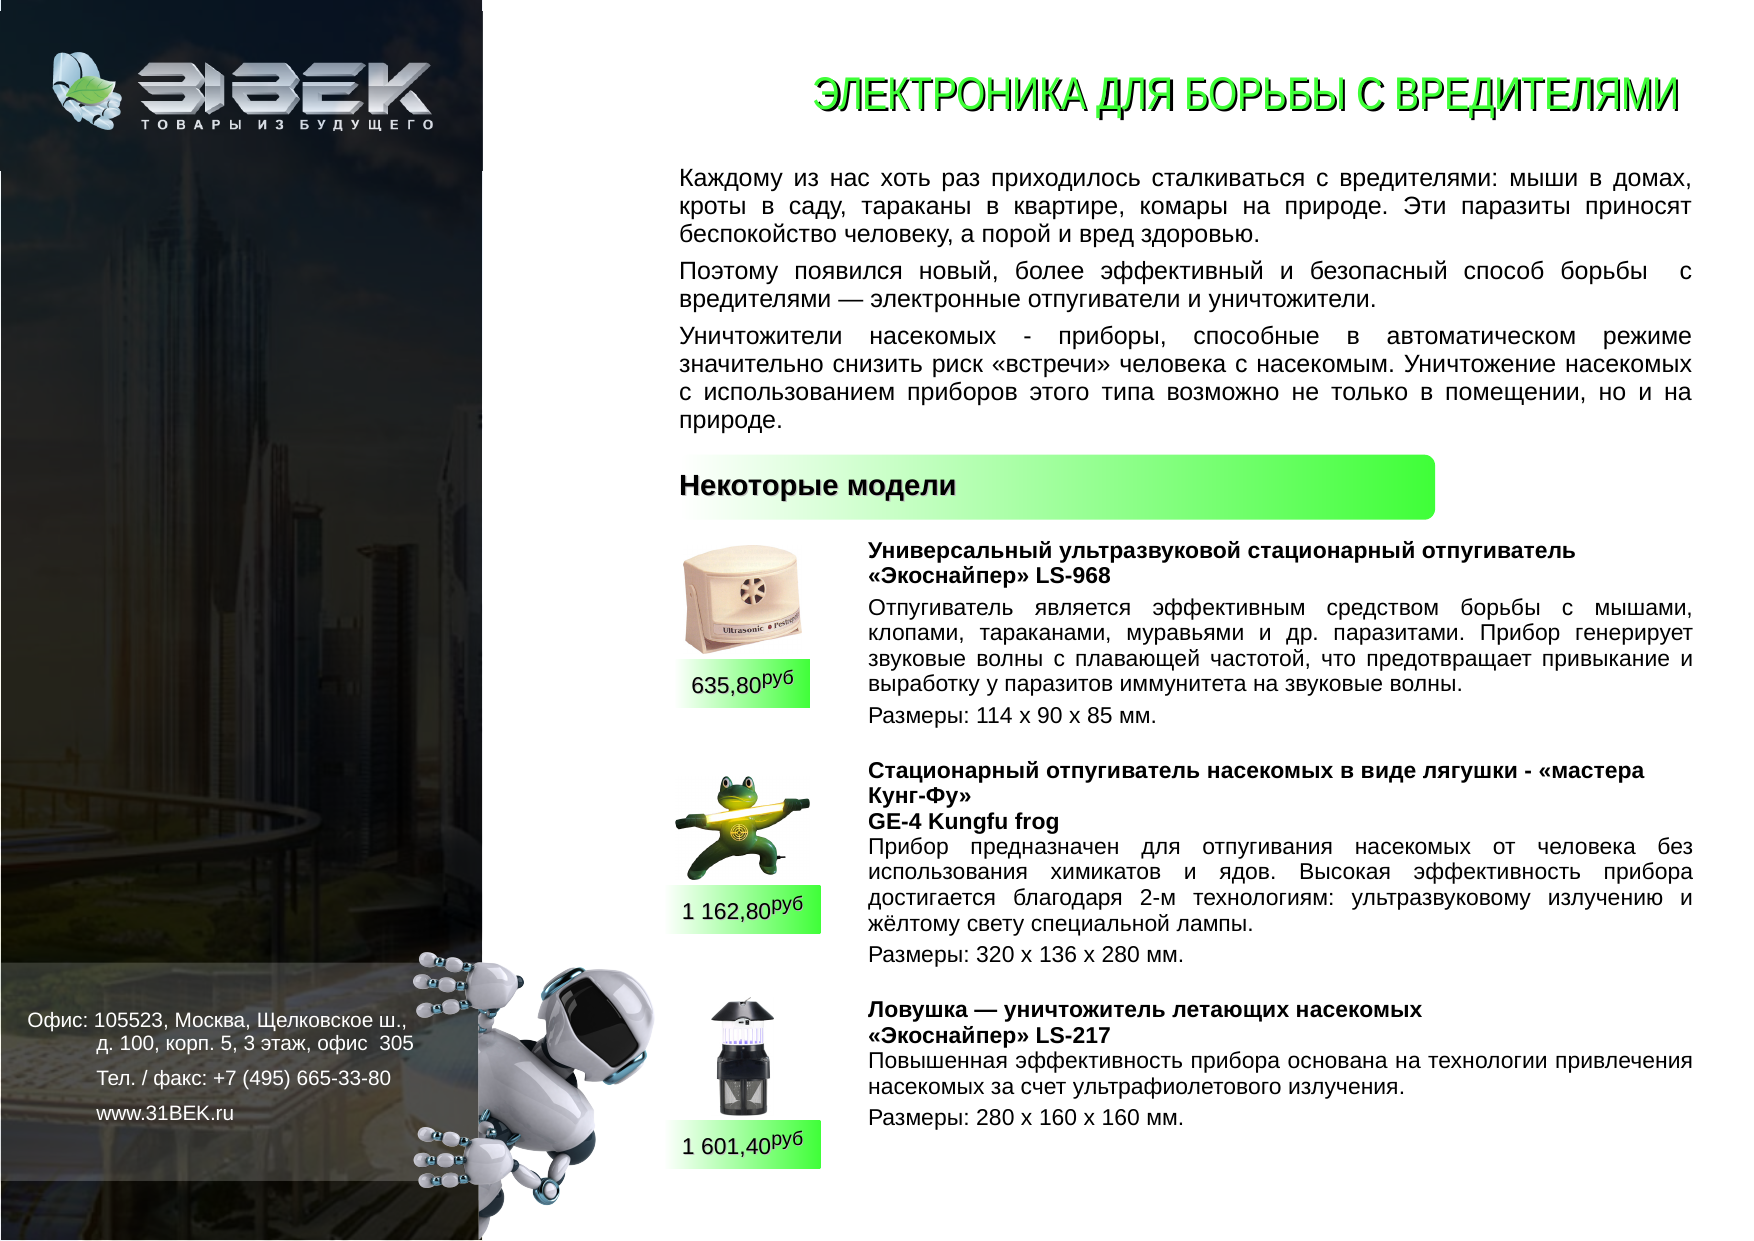

Офис: 105523, Москва, Щелковское ш.,
 д. 100, корп. 5, 3 этаж, офис 305
 Тел. / факс: +7 (495) 665-33-80
 www.31BEK.ru
ЭЛЕКТРОНИКА ДЛЯ БОРЬБЫ С ВРЕДИТЕЛЯМИ
Каждому из нас хоть раз приходилось сталкиваться с вредителями: мыши в домах, кроты в саду, тараканы в квартире, комары на природе. Эти паразиты приносят беспокойство человеку, а порой и вред здоровью.
Поэтому появился новый, более эффективный и безопасный способ борьбы с вредителями — электронные отпугиватели и уничтожители.
Уничтожители насекомых - приборы, способные в автоматическом режиме значительно снизить риск «встречи» человека с насекомым. Уничтожение насекомых с использованием приборов этого типа возможно не только в помещении, но и на природе.
Некоторые модели
Универсальный ультразвуковой стационарный отпугиватель
«Экоснайпер» LS-968
Отпугиватель является эффективным средством борьбы с мышами, клопами, тараканами, муравьями и др. паразитами. Прибор генерирует звуковые волны с плавающей частотой, что предотвращает привыкание и выработку у паразитов иммунитета на звуковые волны.
Размеры: 114 х 90 х 85 мм.
Стационарный отпугиватель насекомых в виде лягушки - «мастера Кунг-Фу»
GE-4 Kungfu frog
Прибор предназначен для отпугивания насекомых от человека без использования химикатов и ядов. Высокая эффективность прибора достигается благодаря 2-м технологиям: ультразвуковому излучению и жёлтому свету специальной лампы.
Размеры: 320 х 136 х 280 мм.
Ловушка — уничтожитель летающих насекомых
«Экоснайпер» LS-217
Повышенная эффективность прибора основана на технологии привлечения насекомых за счет ультрафиолетового излучения.
Размеры: 280 х 160 х 160 мм.
635,80руб
1 162,80руб
1 601,40руб